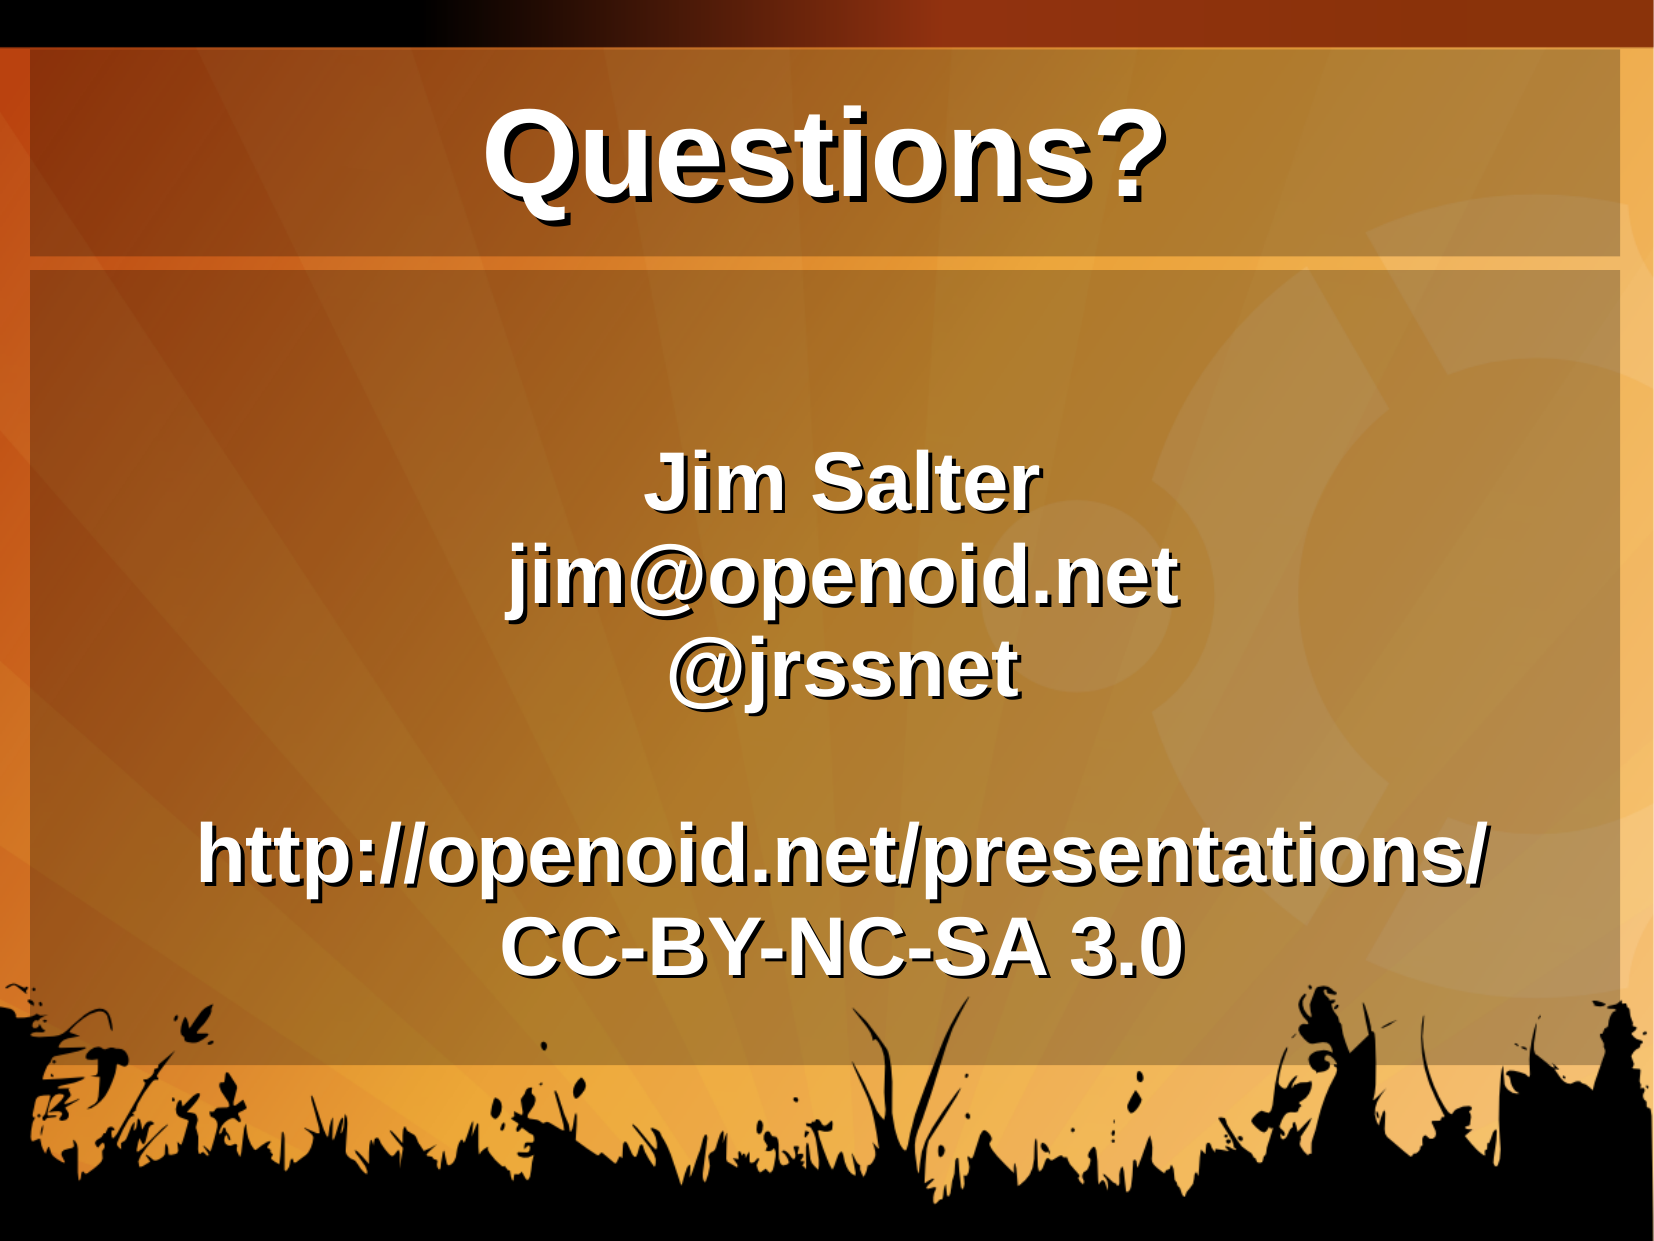

# Questions?
Jim Salter
jim@openoid.net
@jrssnet
http://openoid.net/presentations/
CC-BY-NC-SA 3.0